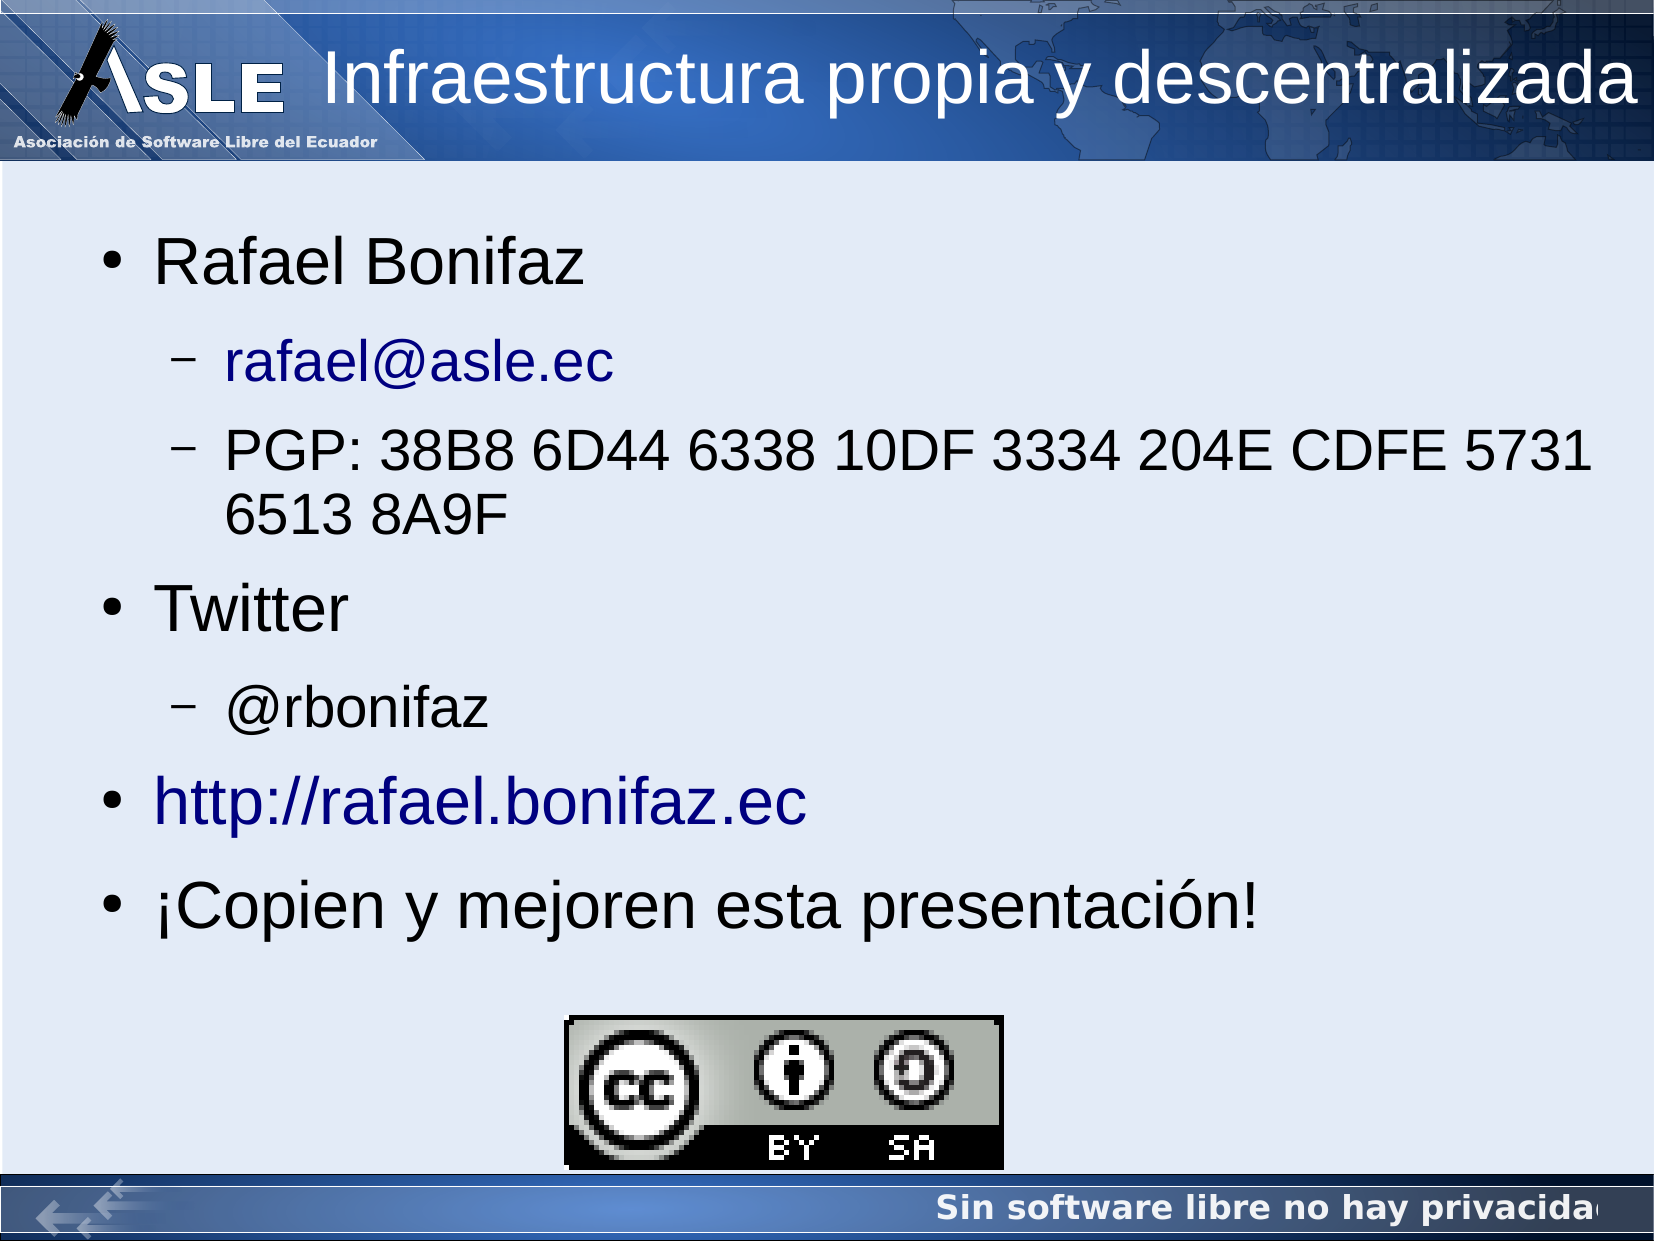

# Infraestructura propia y descentralizada
Rafael Bonifaz
rafael@asle.ec
PGP: 38B8 6D44 6338 10DF 3334 204E CDFE 5731 6513 8A9F
Twitter
@rbonifaz
http://rafael.bonifaz.ec
¡Copien y mejoren esta presentación!